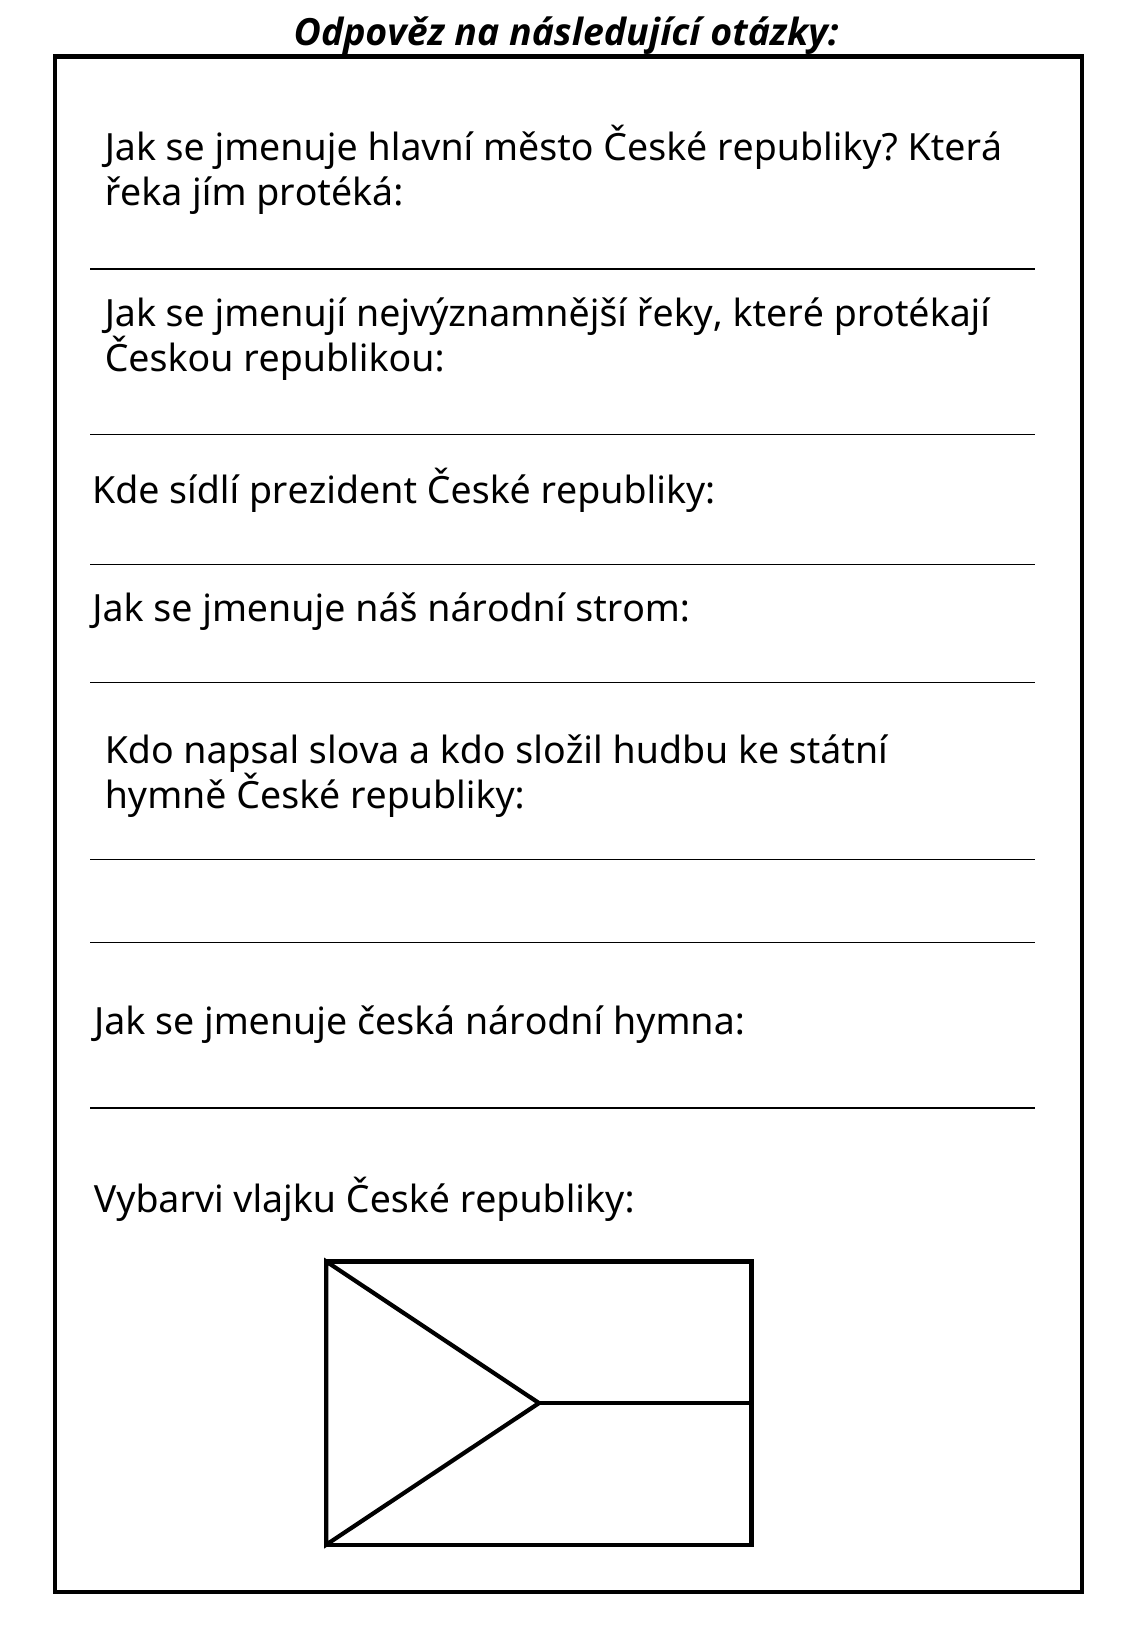

Odpověz na následující otázky:
Jak se jmenuje hlavní město České republiky? Která řeka jím protéká:
Jak se jmenují nejvýznamnější řeky, které protékají Českou republikou:
Kde sídlí prezident České republiky:
Jak se jmenuje náš národní strom:
Kdo napsal slova a kdo složil hudbu ke státní hymně České republiky:
Jak se jmenuje česká národní hymna:
Vybarvi vlajku České republiky: